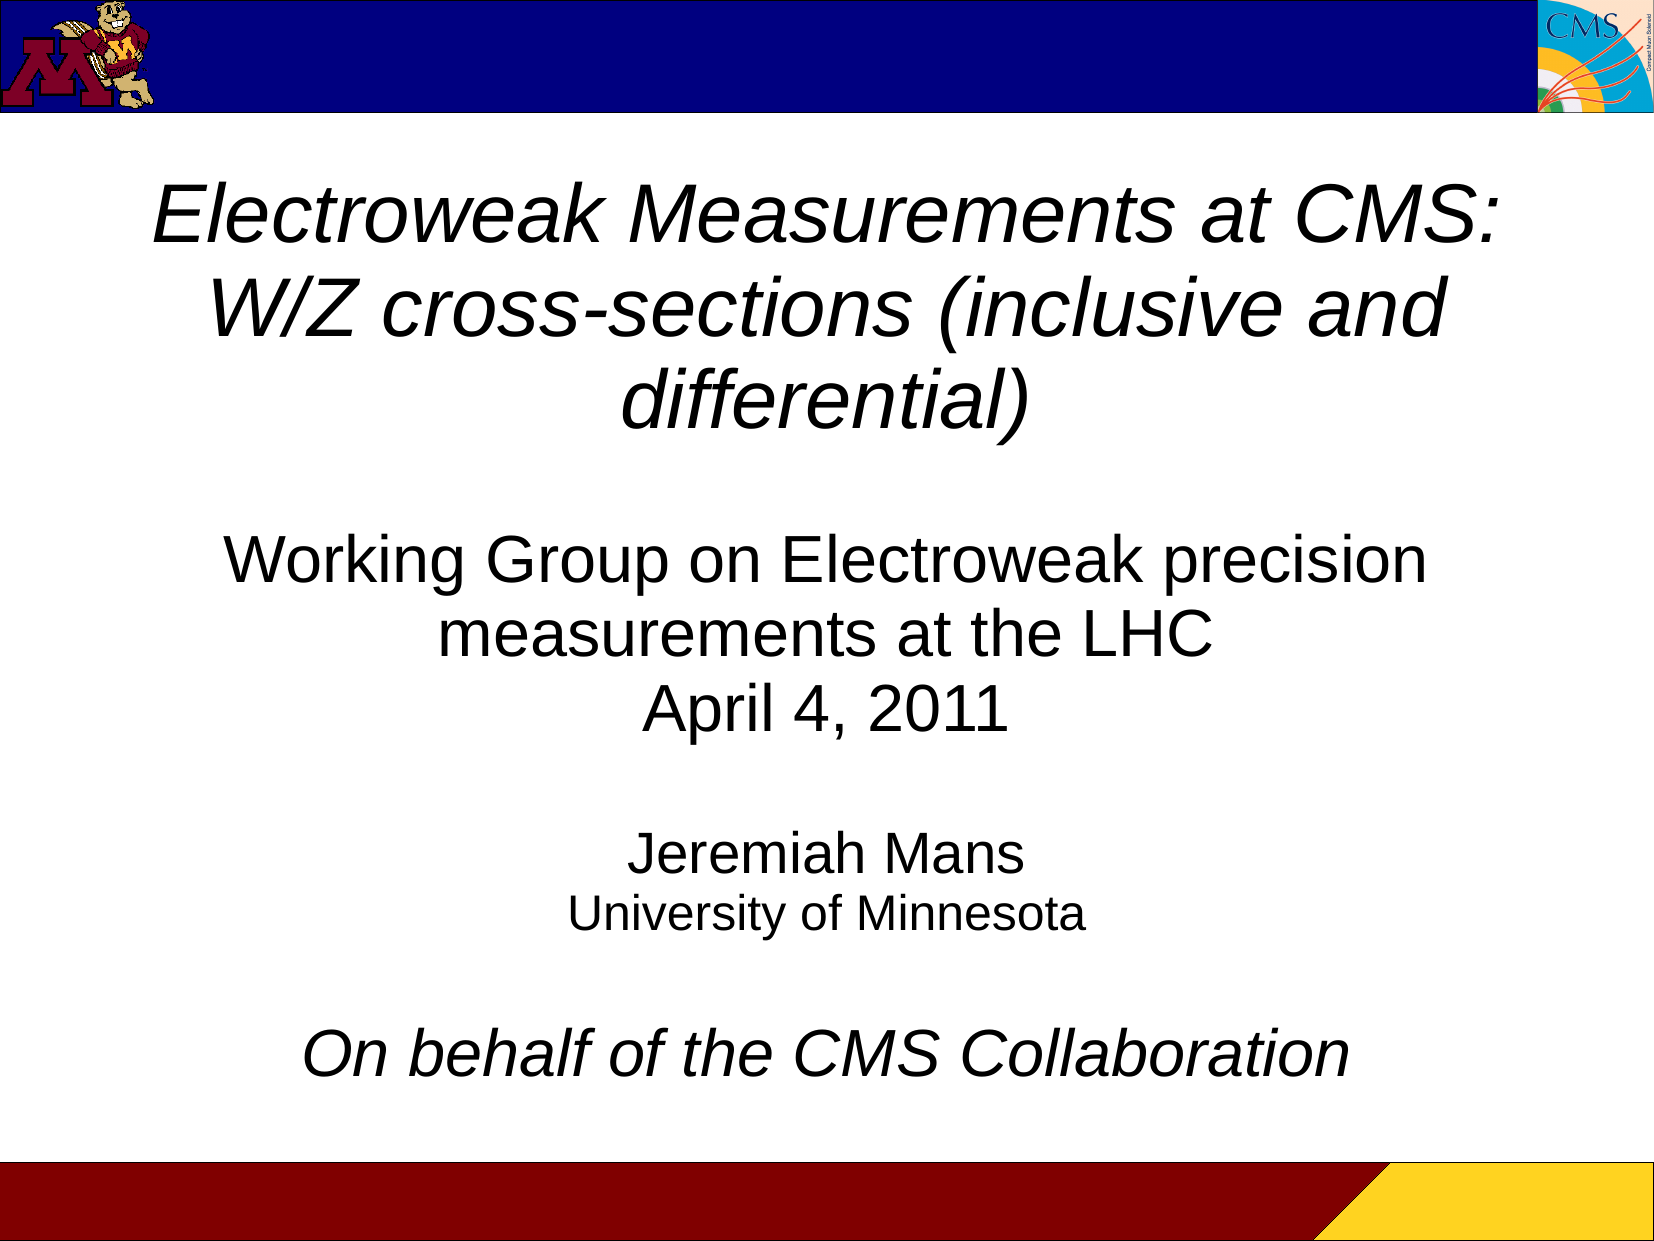

#
Electroweak Measurements at CMS:
W/Z cross-sections (inclusive and differential)
Working Group on Electroweak precision measurements at the LHC
April 4, 2011
Jeremiah Mans
University of Minnesota
On behalf of the CMS Collaboration